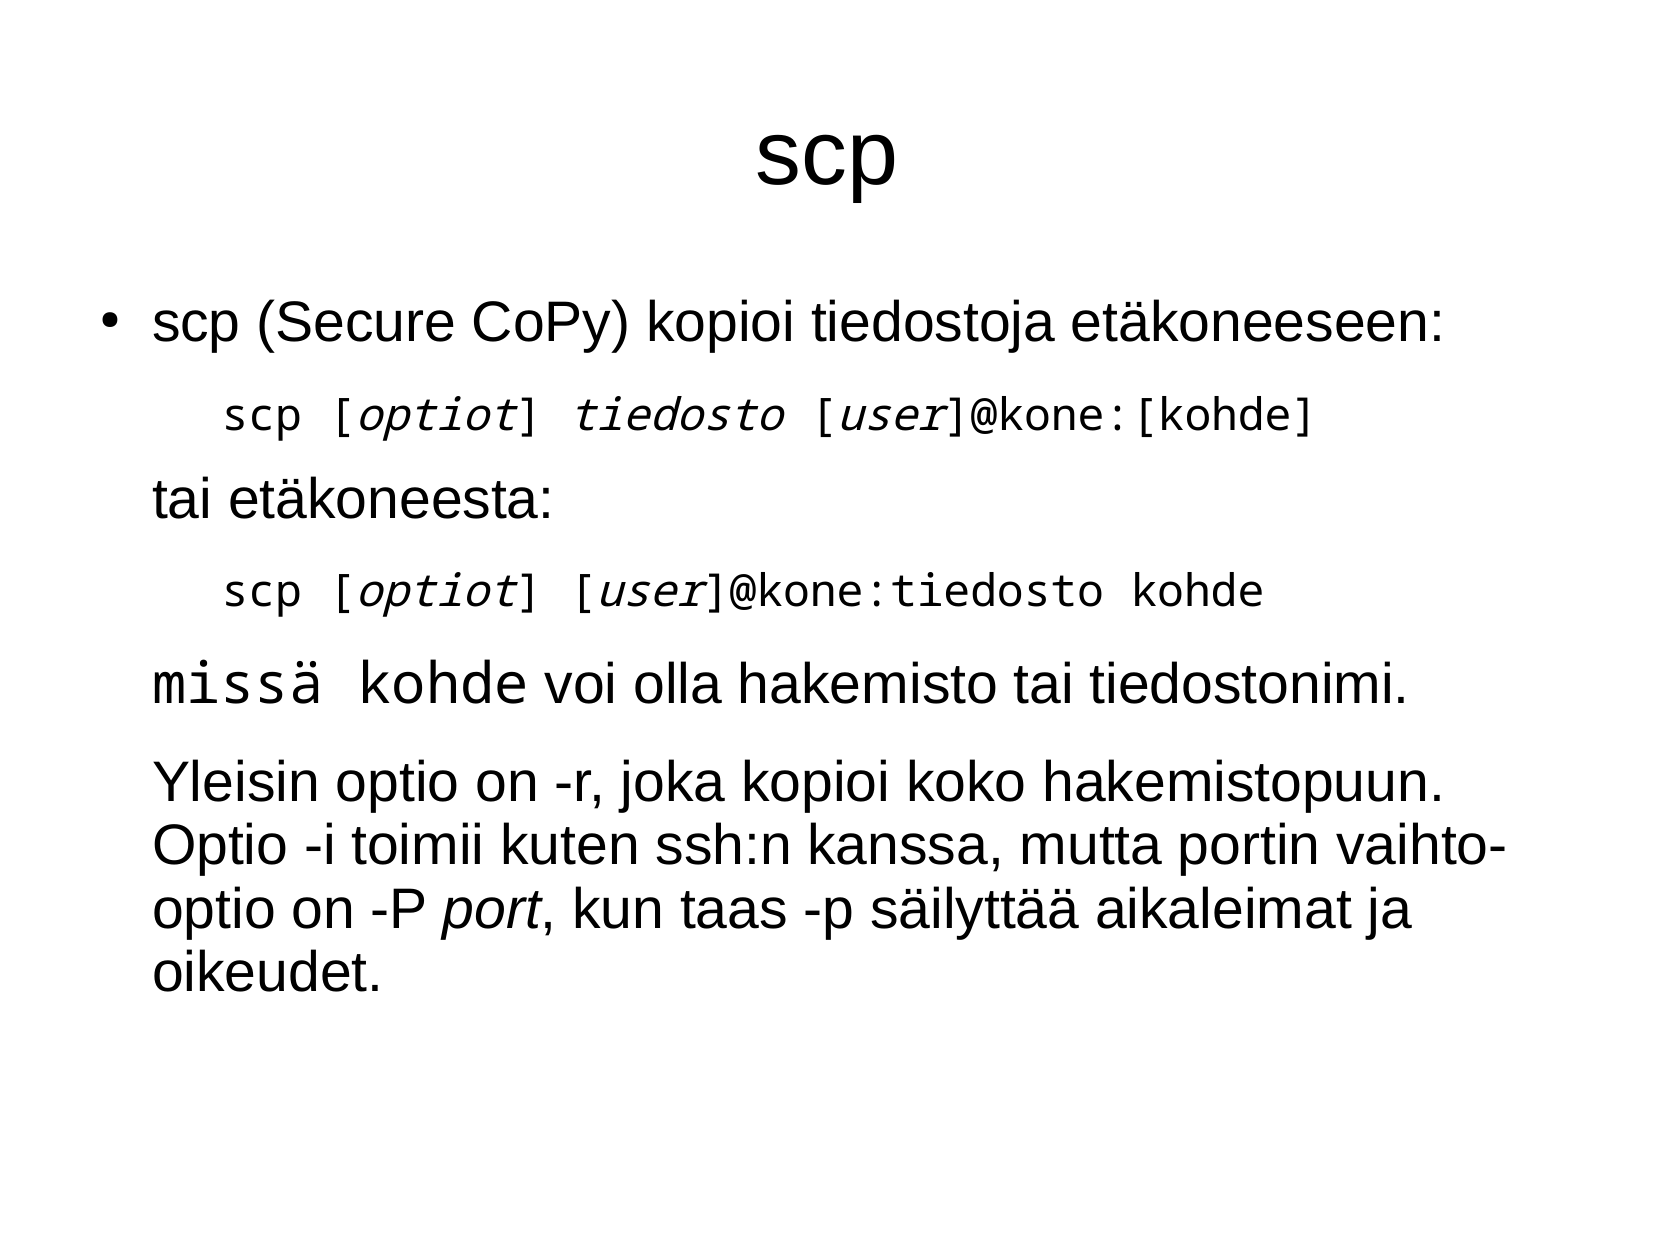

# scp
scp (Secure CoPy) kopioi tiedostoja etäkoneeseen:
scp [optiot] tiedosto [user]@kone:[kohde]
tai etäkoneesta:
scp [optiot] [user]@kone:tiedosto kohde
missä kohde voi olla hakemisto tai tiedostonimi.
Yleisin optio on -r, joka kopioi koko hakemistopuun. Optio -i toimii kuten ssh:n kanssa, mutta portin vaihto-optio on -P port, kun taas -p säilyttää aikaleimat ja oikeudet.